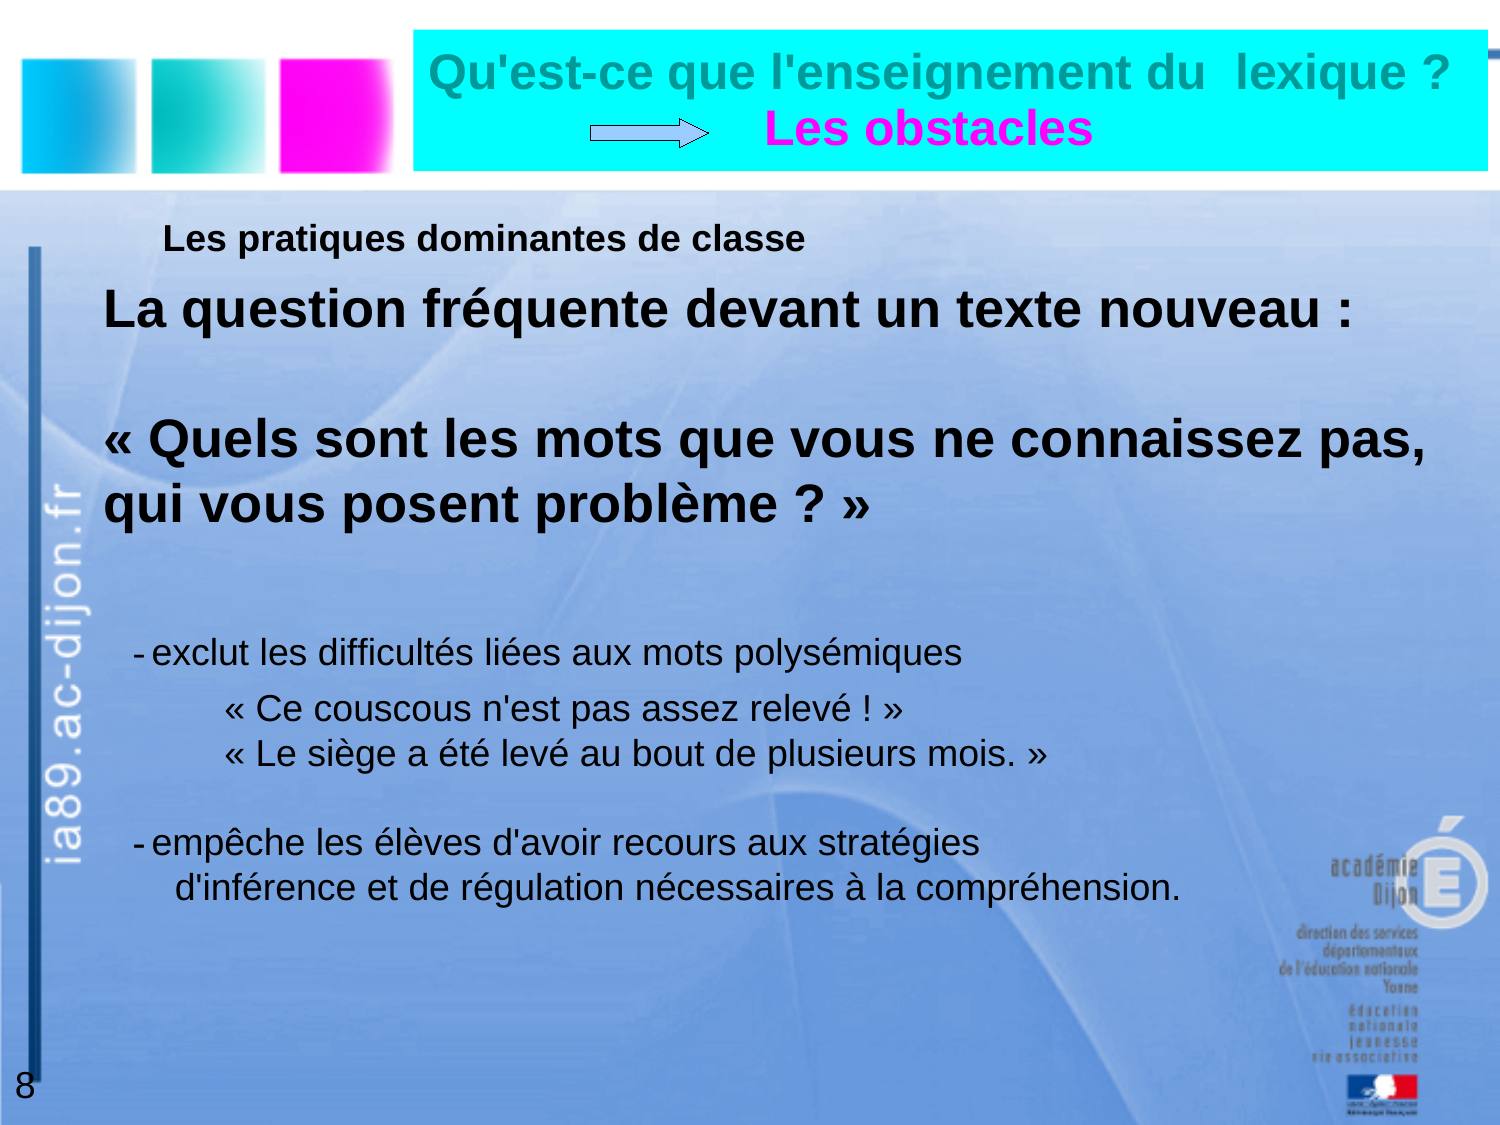

# Qu'est-ce que l'enseignement du lexique ? Les obstacles
Les pratiques dominantes de classe
La question fréquente devant un texte nouveau :
« Quels sont les mots que vous ne connaissez pas, qui vous posent problème ? »
- exclut les difficultés liées aux mots polysémiques
« Ce couscous n'est pas assez relevé ! »
« Le siège a été levé au bout de plusieurs mois. »
- empêche les élèves d'avoir recours aux stratégies
 d'inférence et de régulation nécessaires à la compréhension.